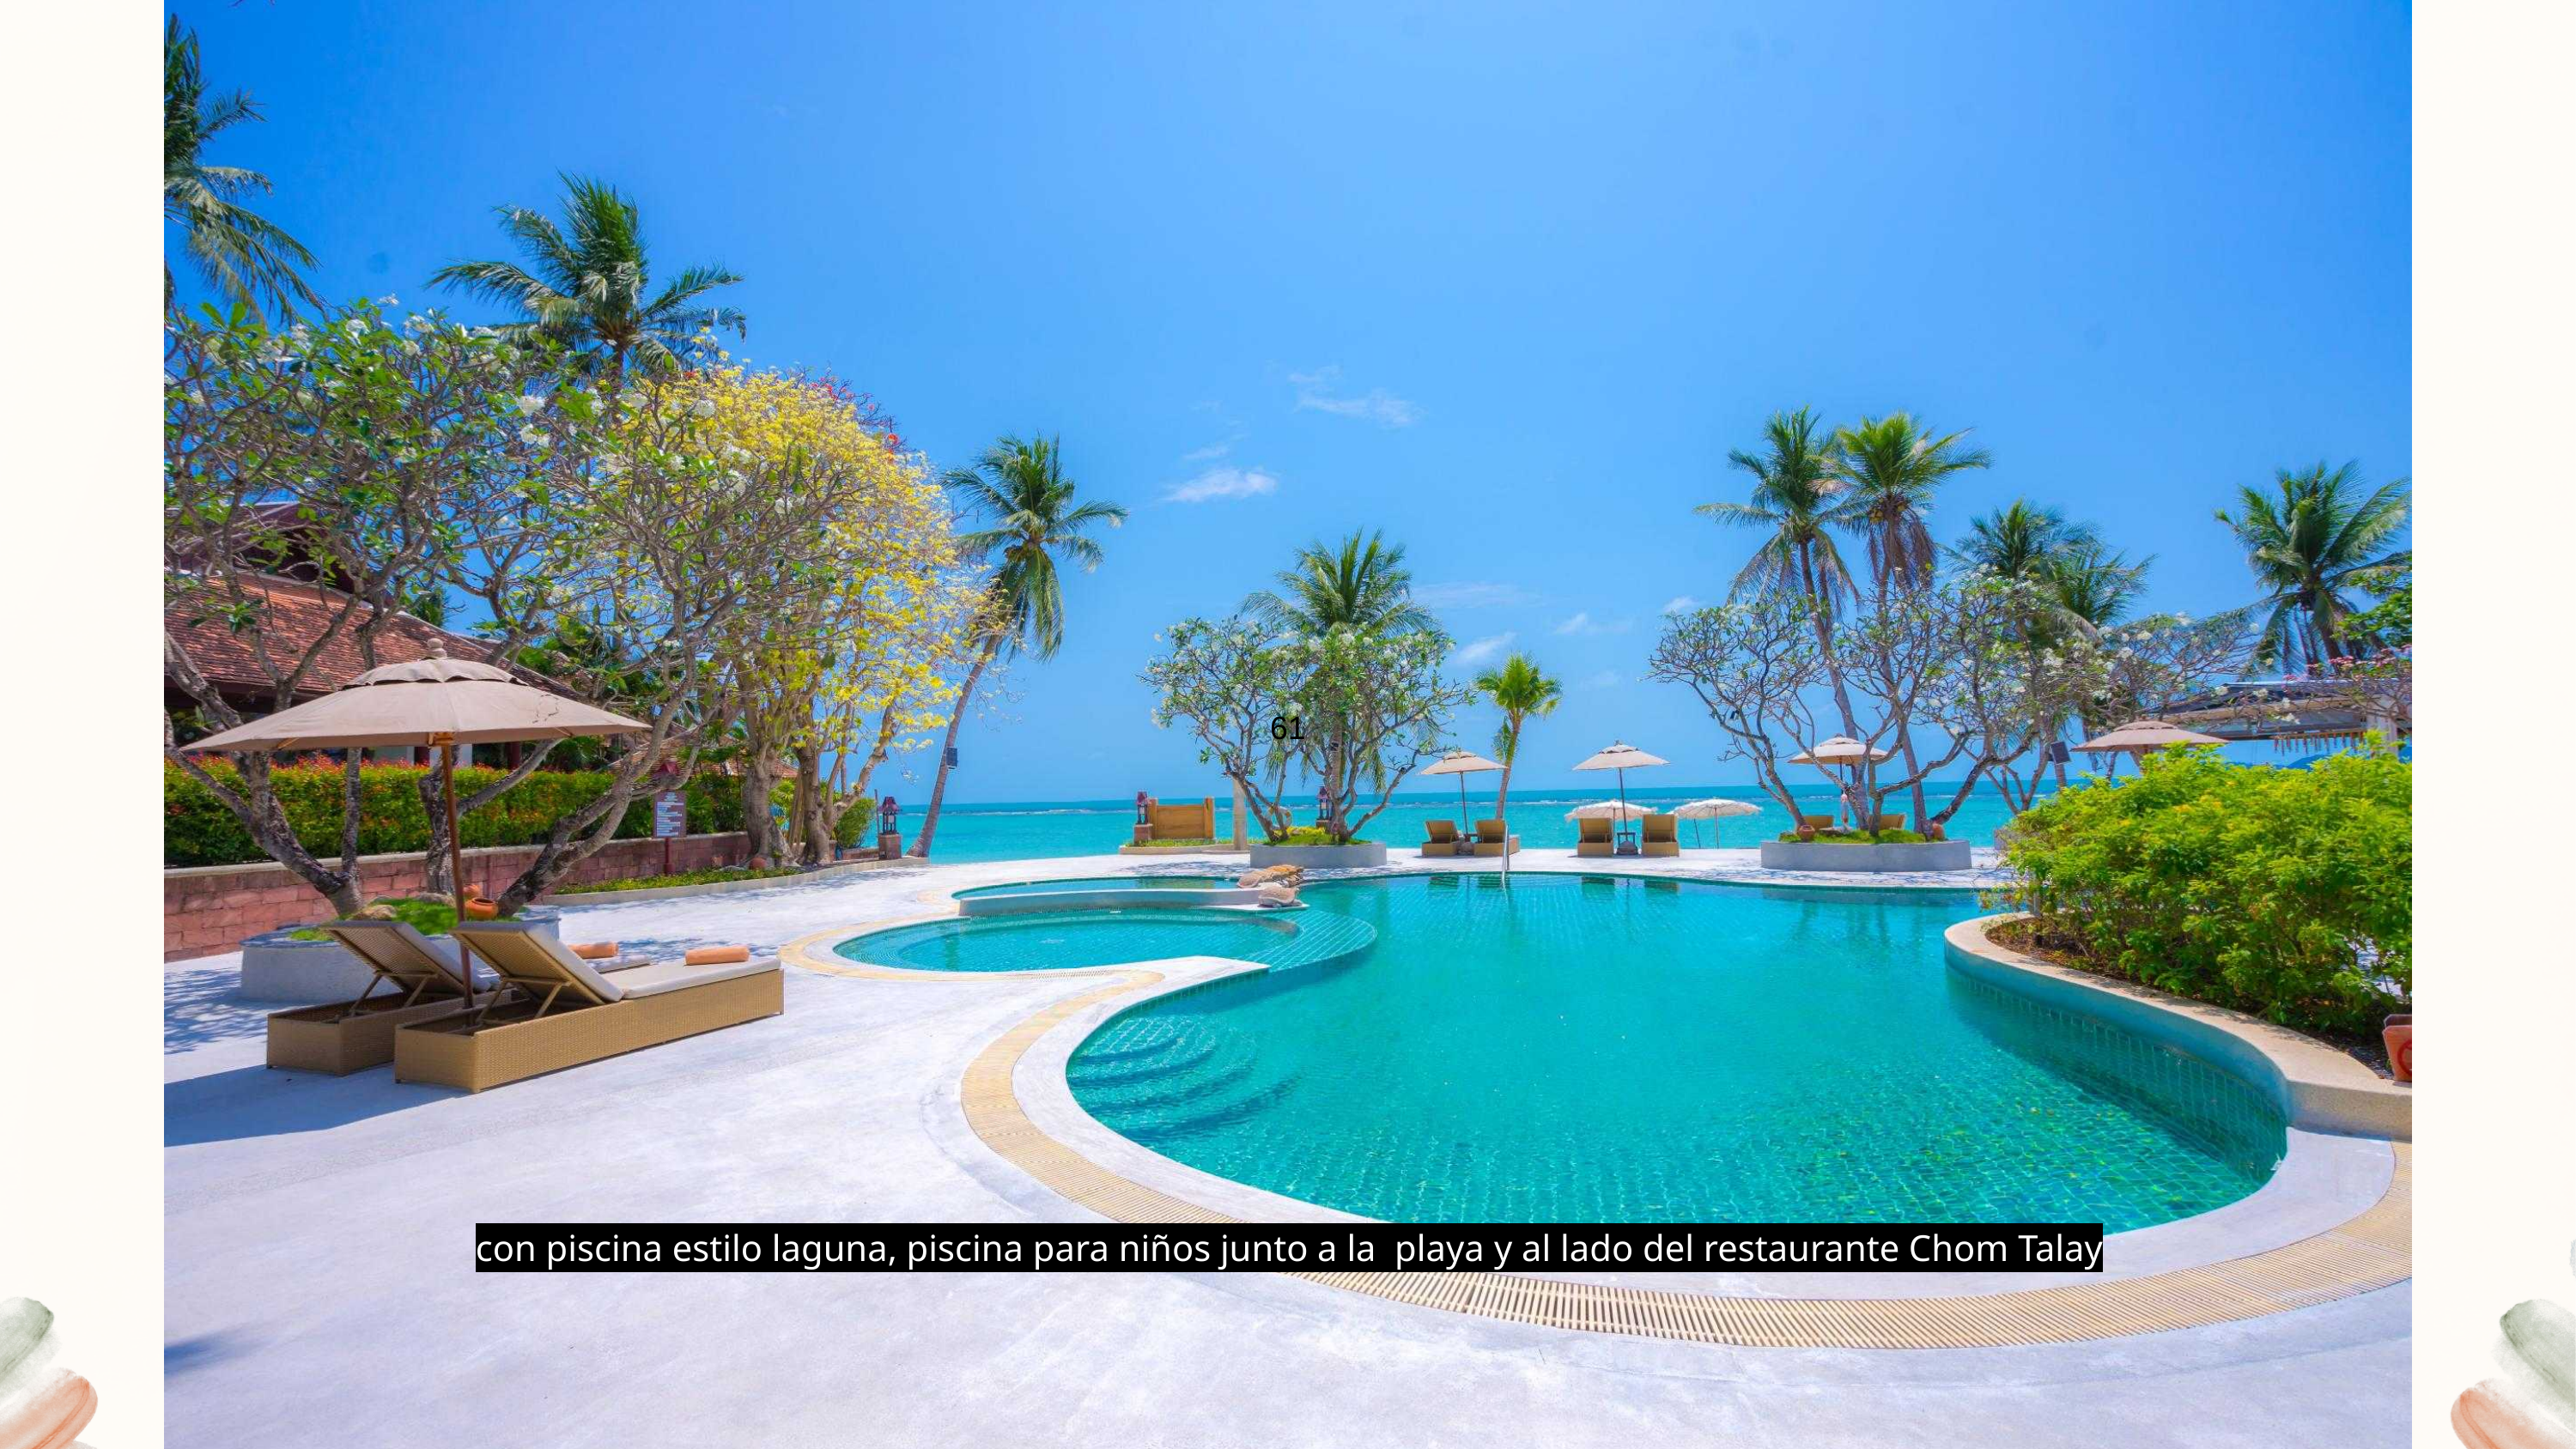

61
con piscina estilo laguna, piscina para niños junto a la playa y al lado del restaurante Chom Talay